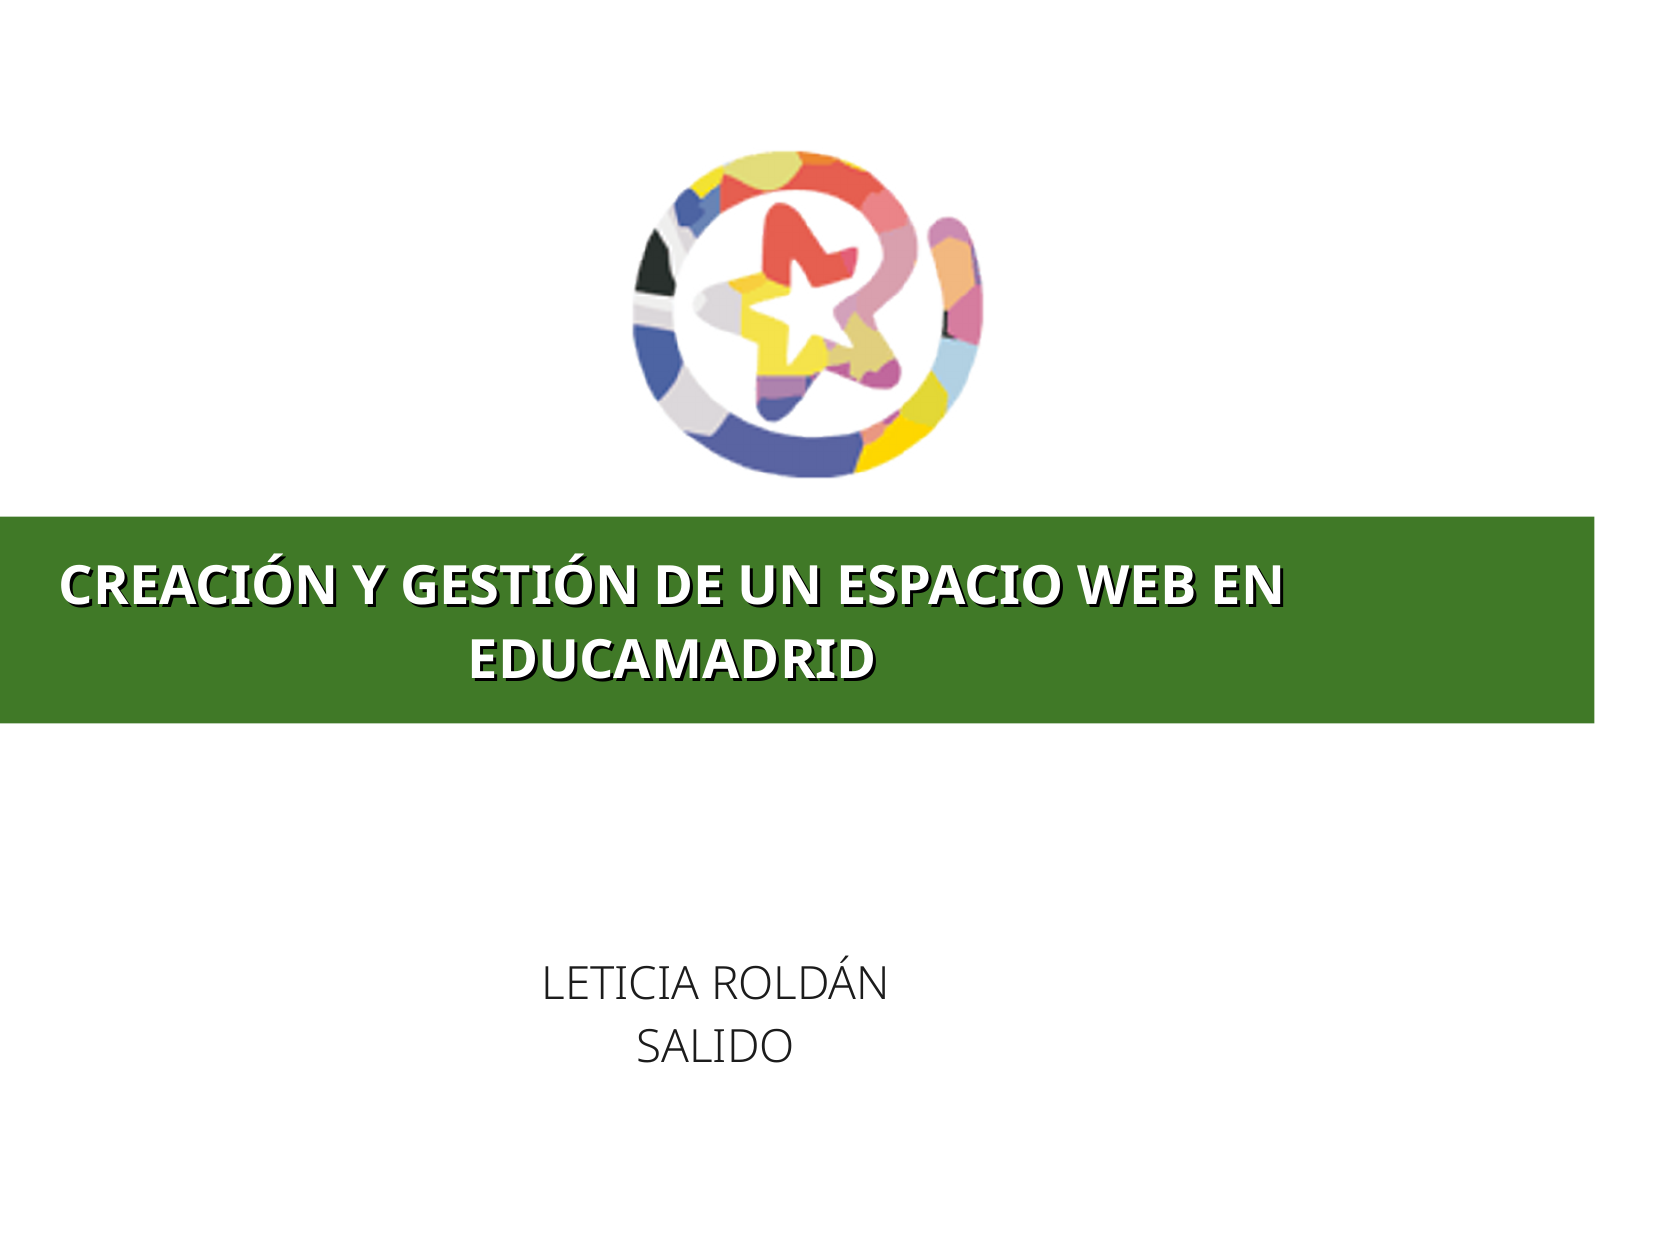

# CREACIÓN Y GESTIÓN DE UN ESPACIO WEB EN EDUCAMADRID
LETICIA ROLDÁN SALIDO